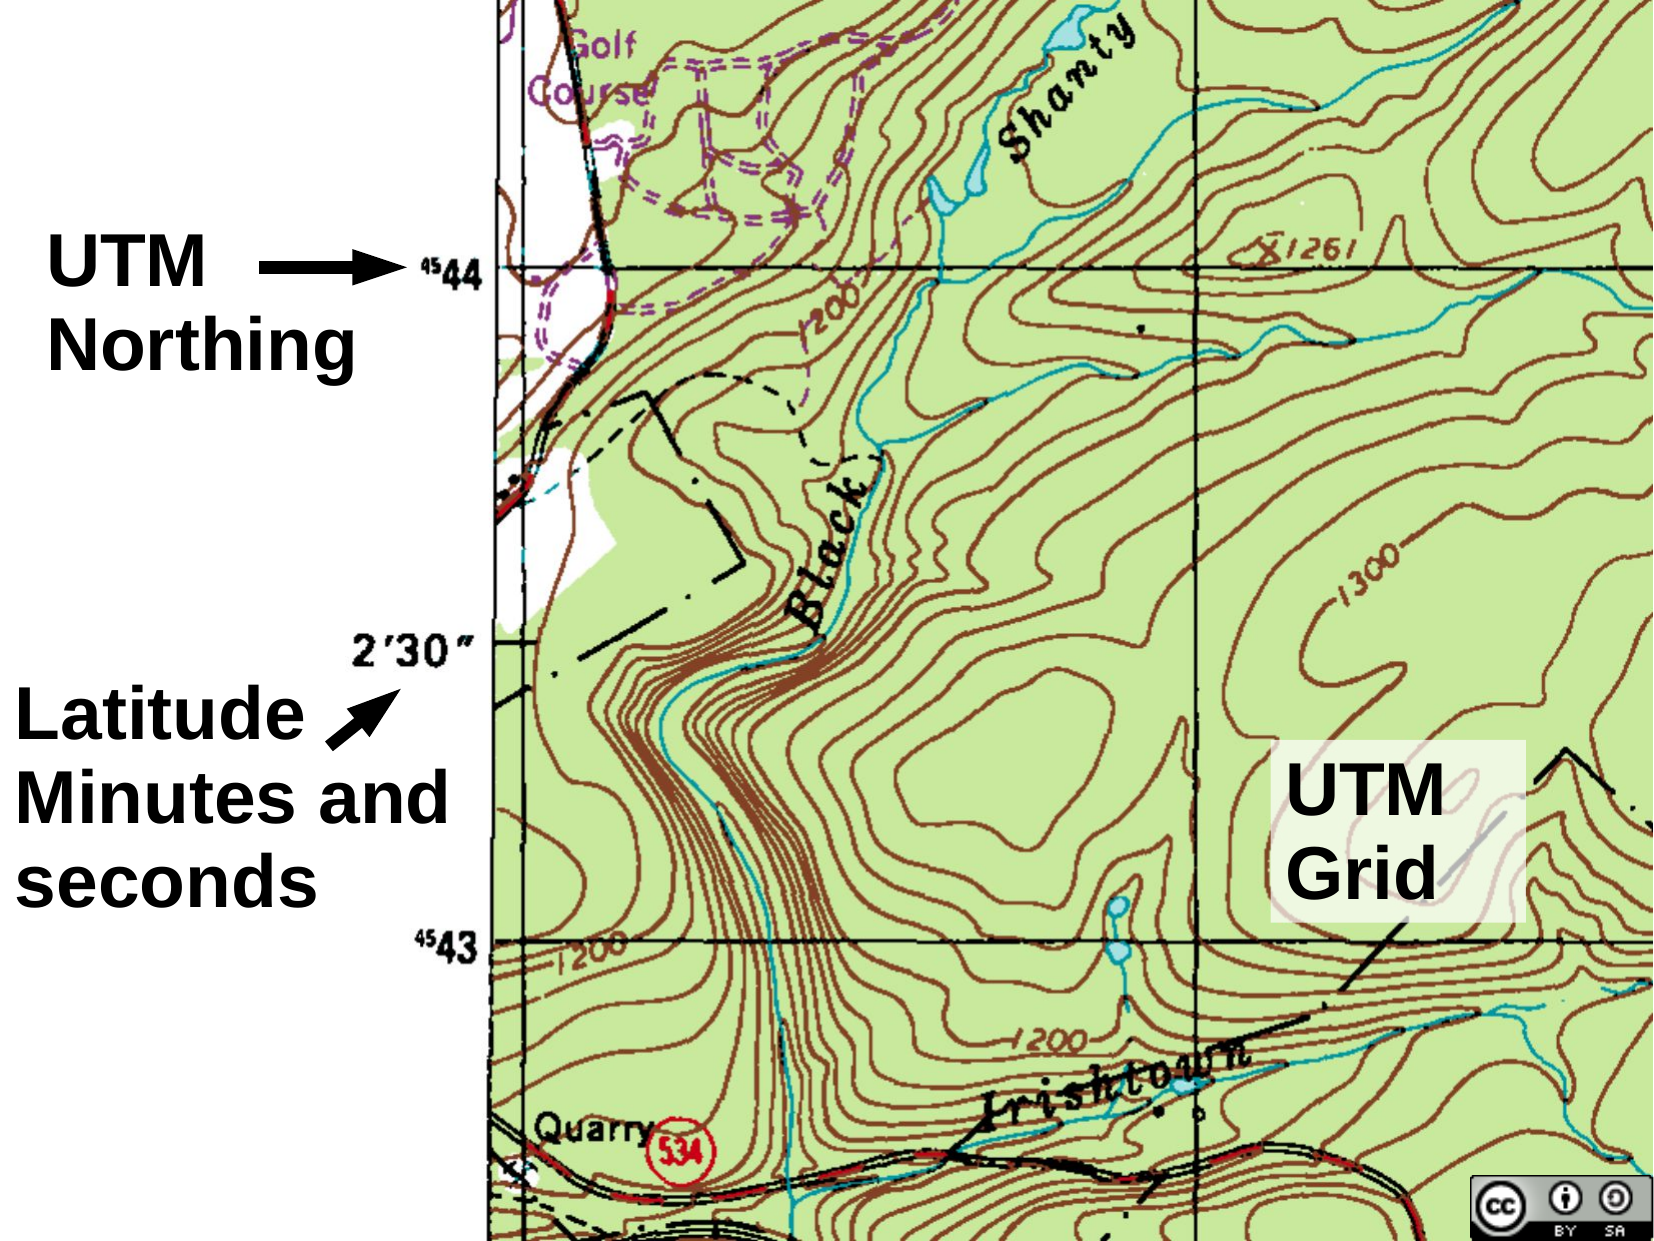

UTM
Northing
Latitude
Minutes and
seconds
UTM
Grid